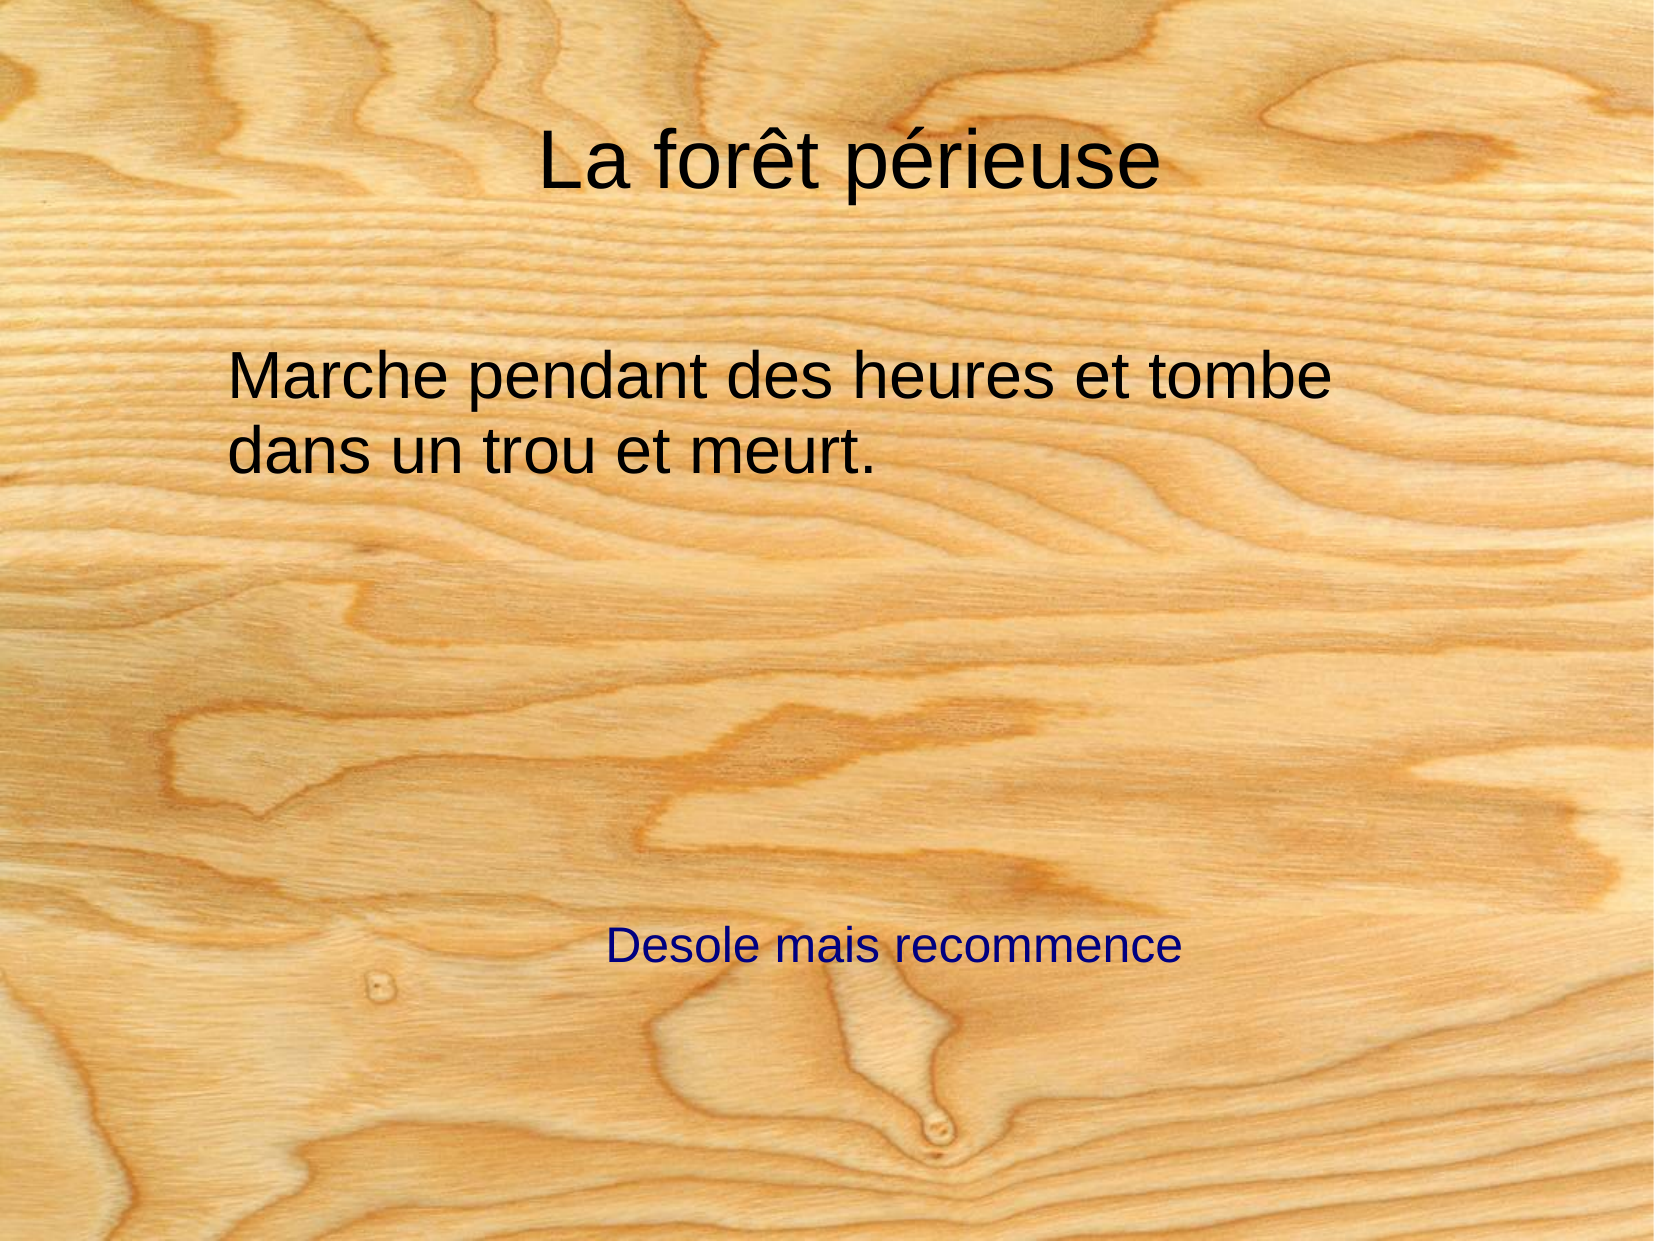

La forêt périeuse
Marche pendant des heures et tombe dans un trou et meurt.
Desole mais recommence